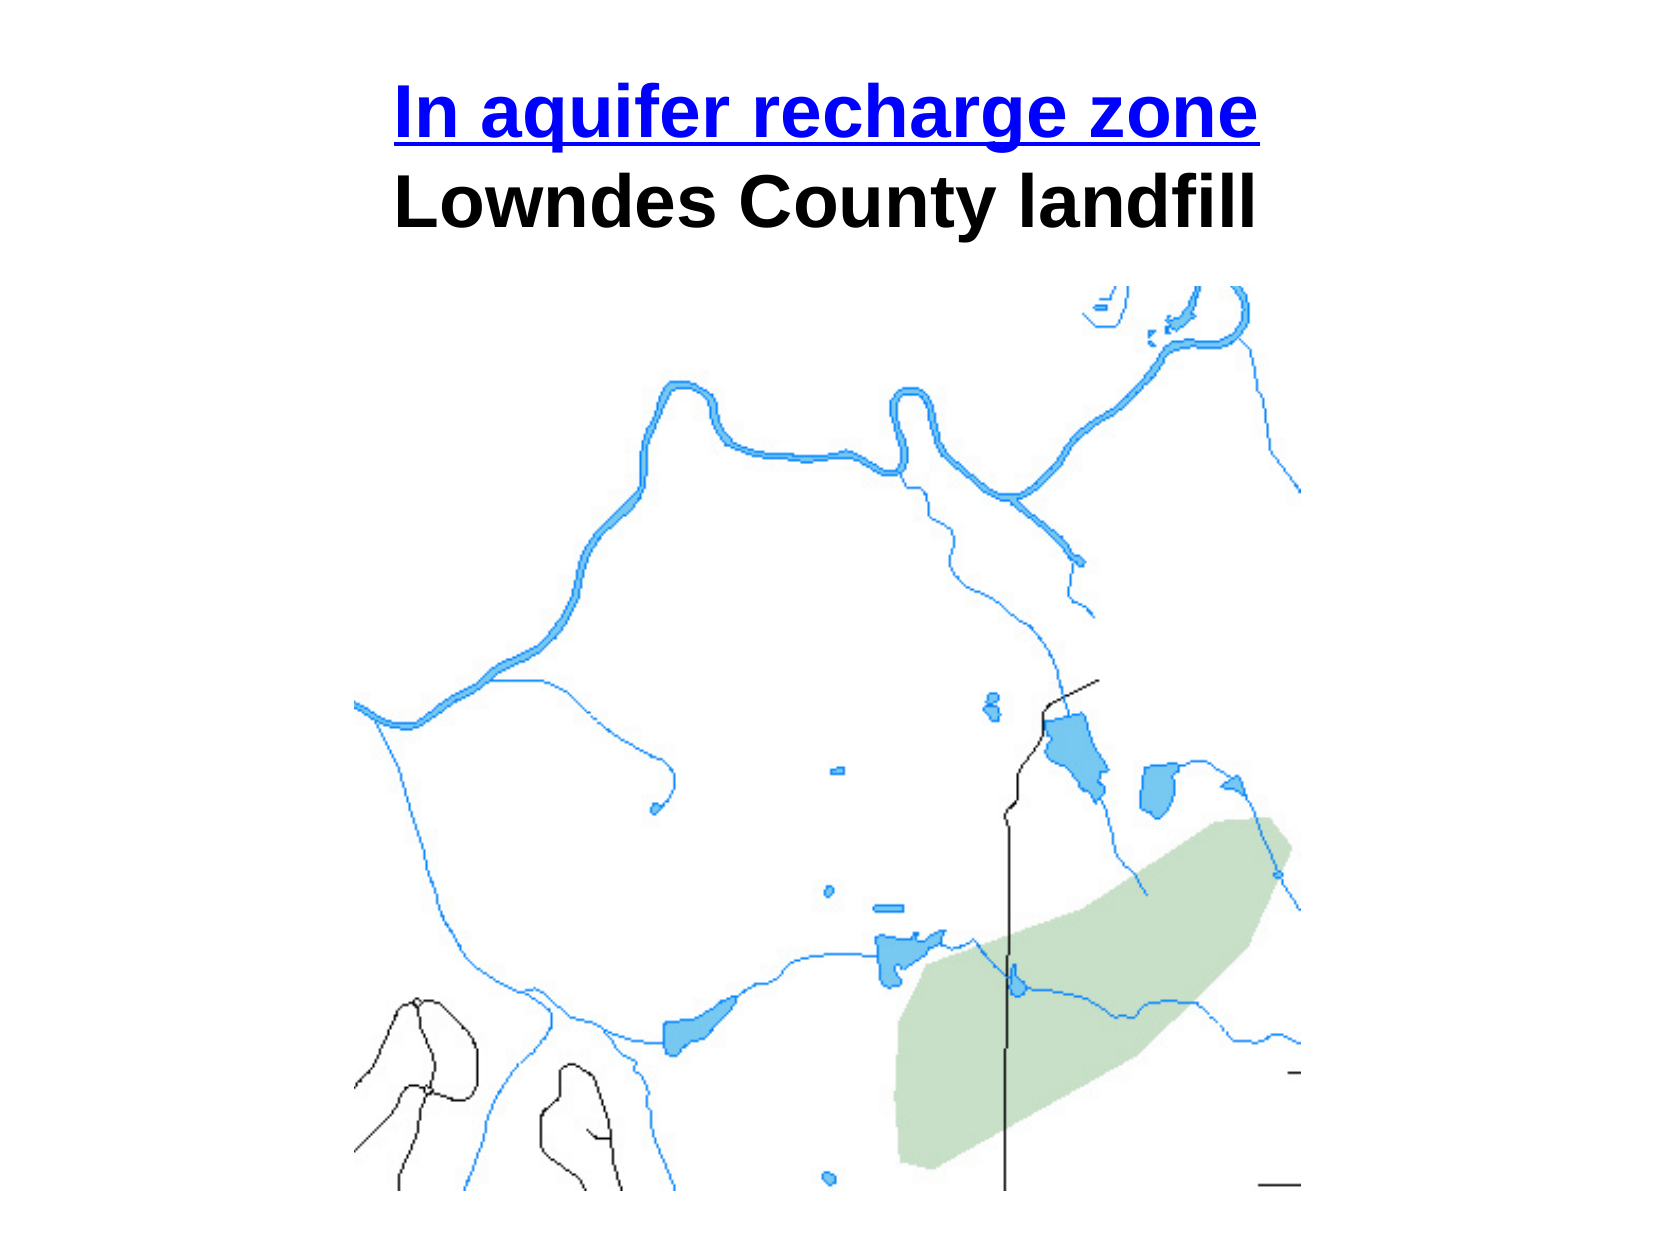

# In aquifer recharge zone Lowndes County landfill